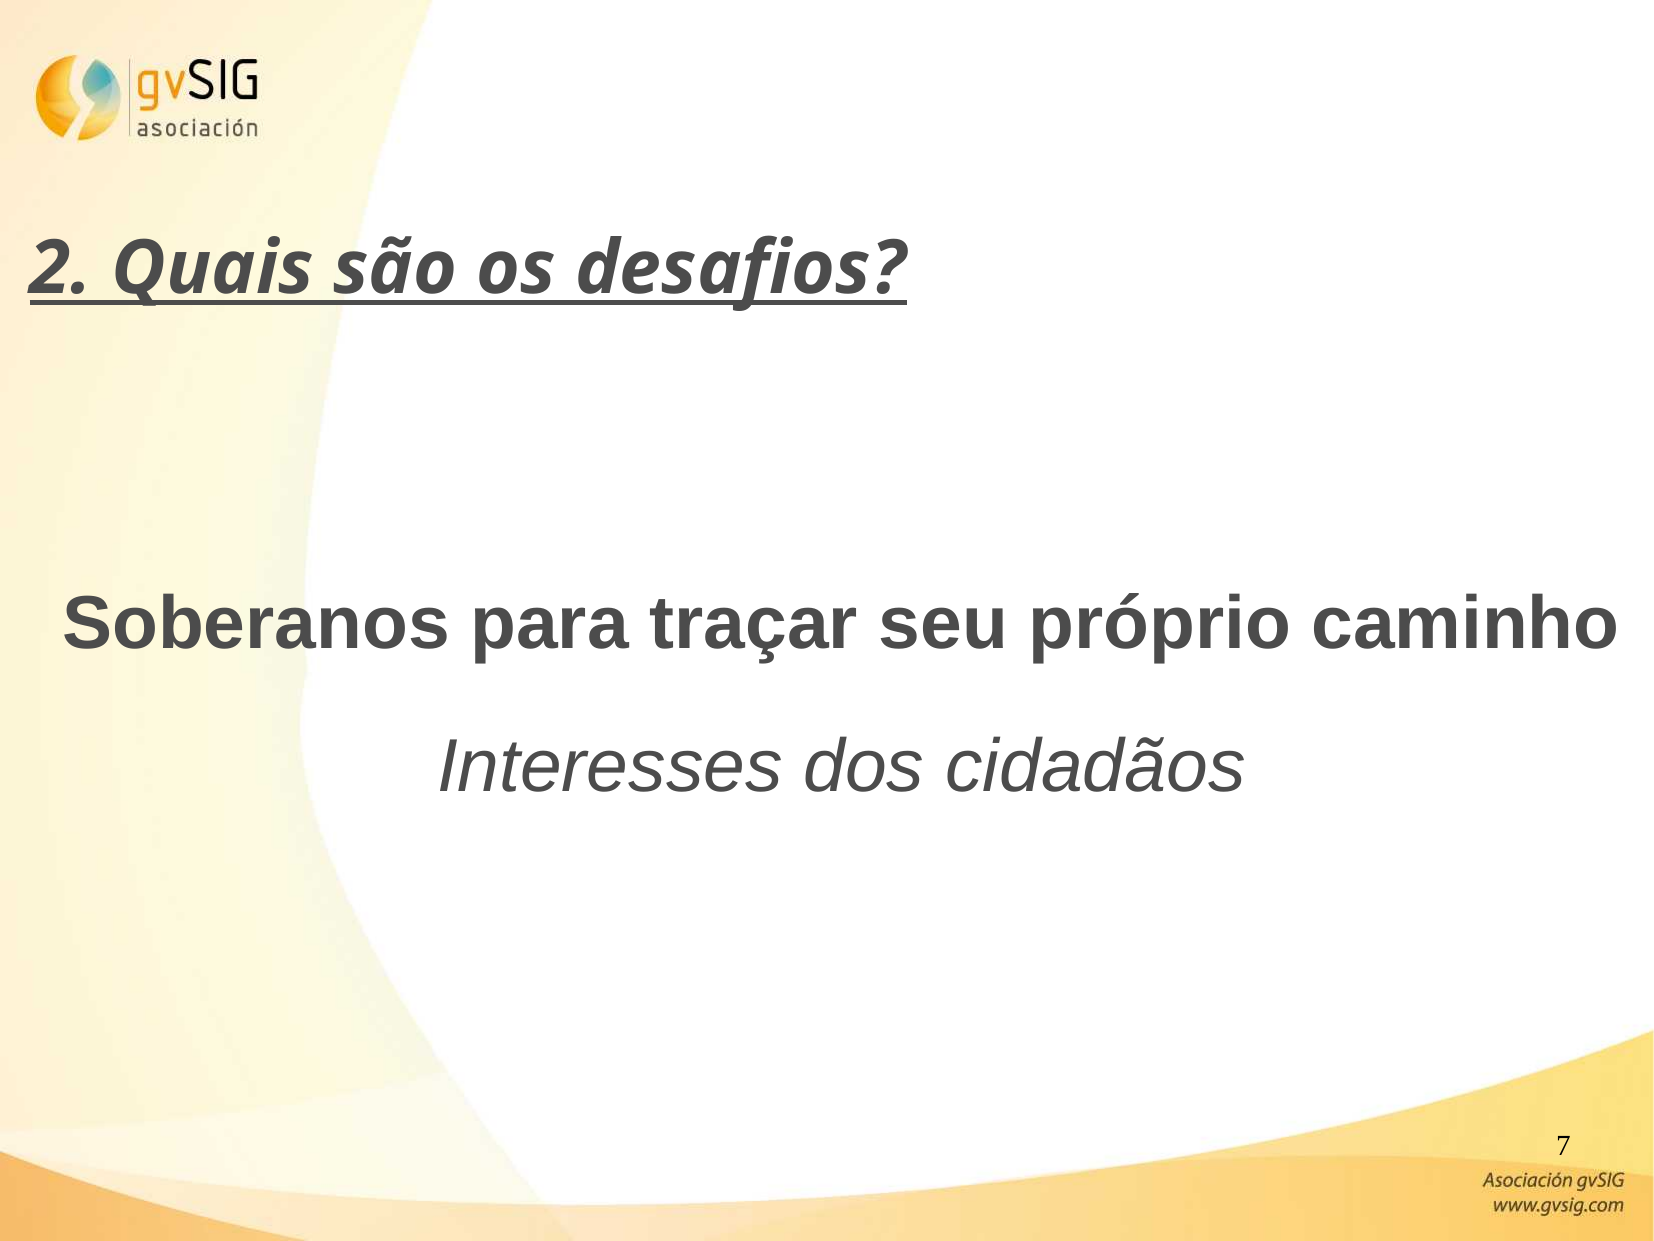

# 2. Quais são os desafios?
Soberanos para traçar seu próprio caminho
Interesses dos cidadãos
7